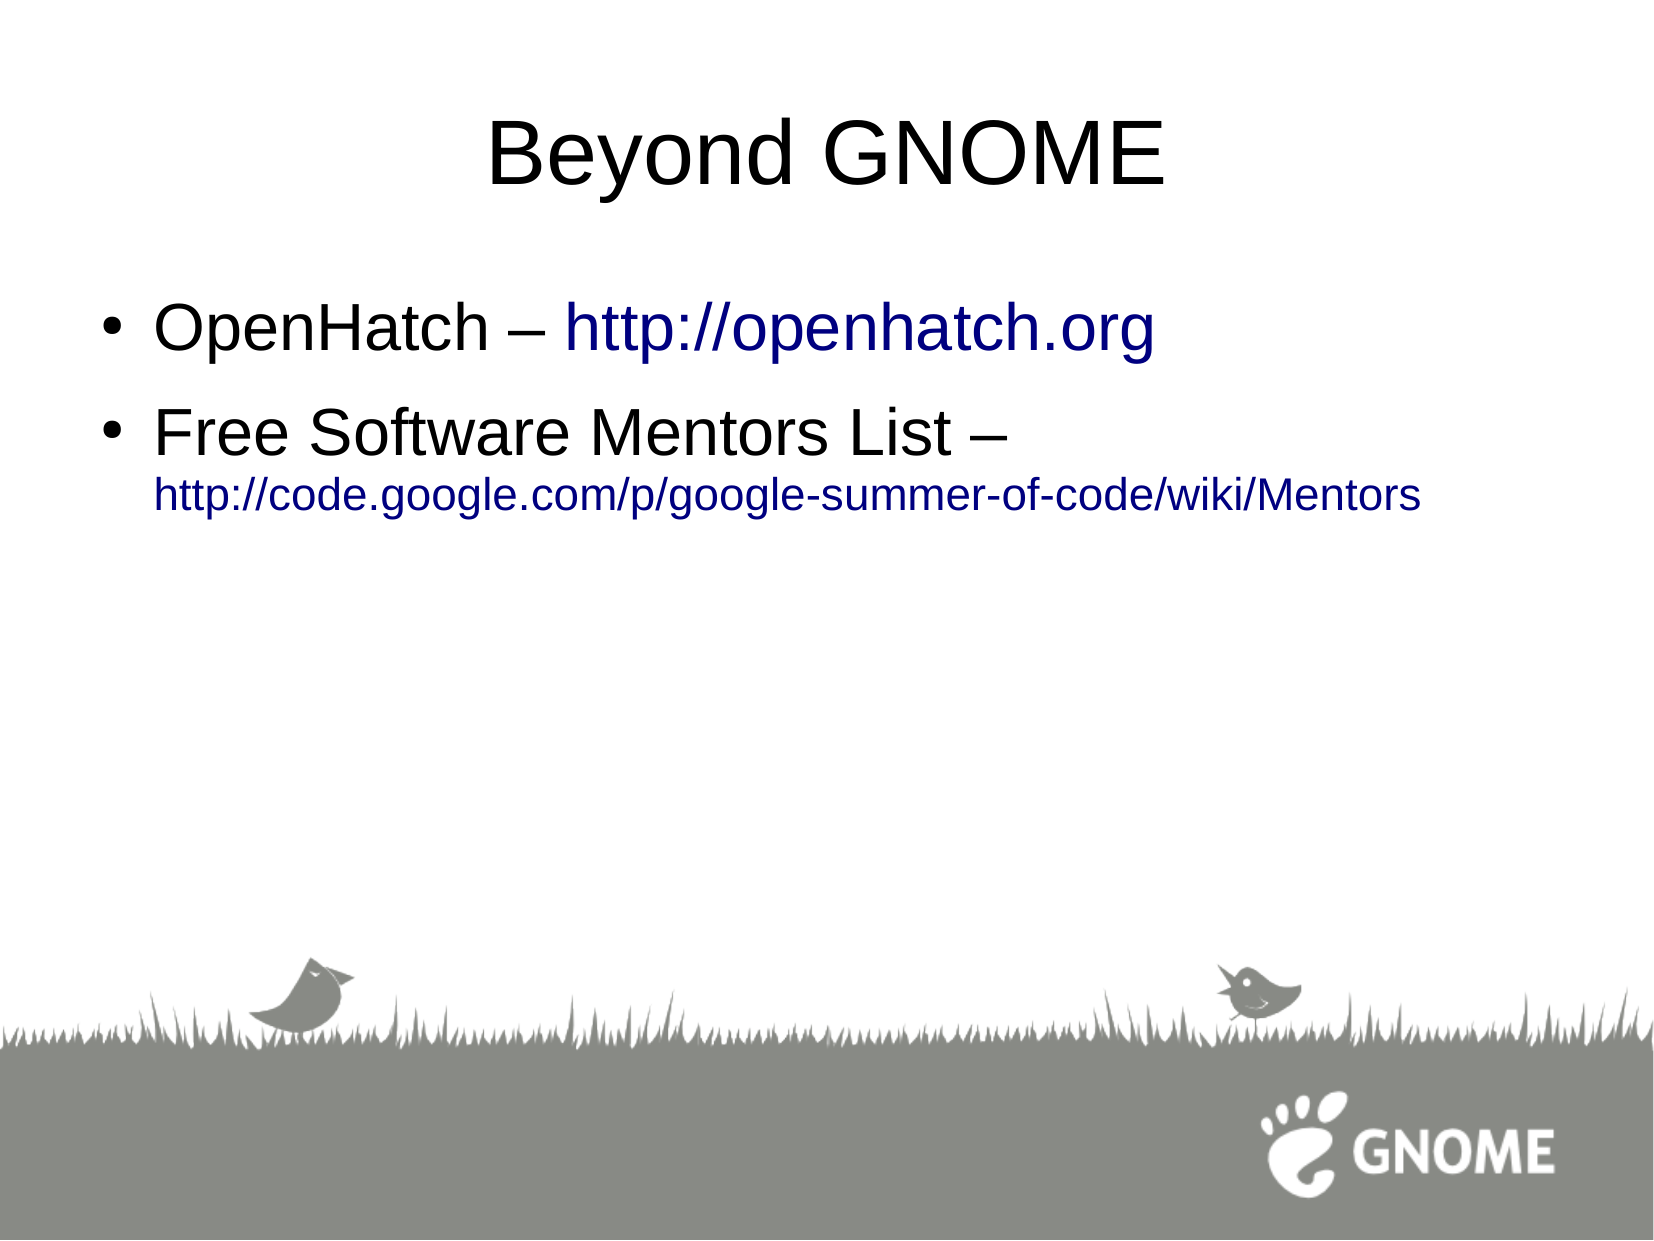

# Beyond GNOME
OpenHatch – http://openhatch.org
Free Software Mentors List – http://code.google.com/p/google-summer-of-code/wiki/Mentors